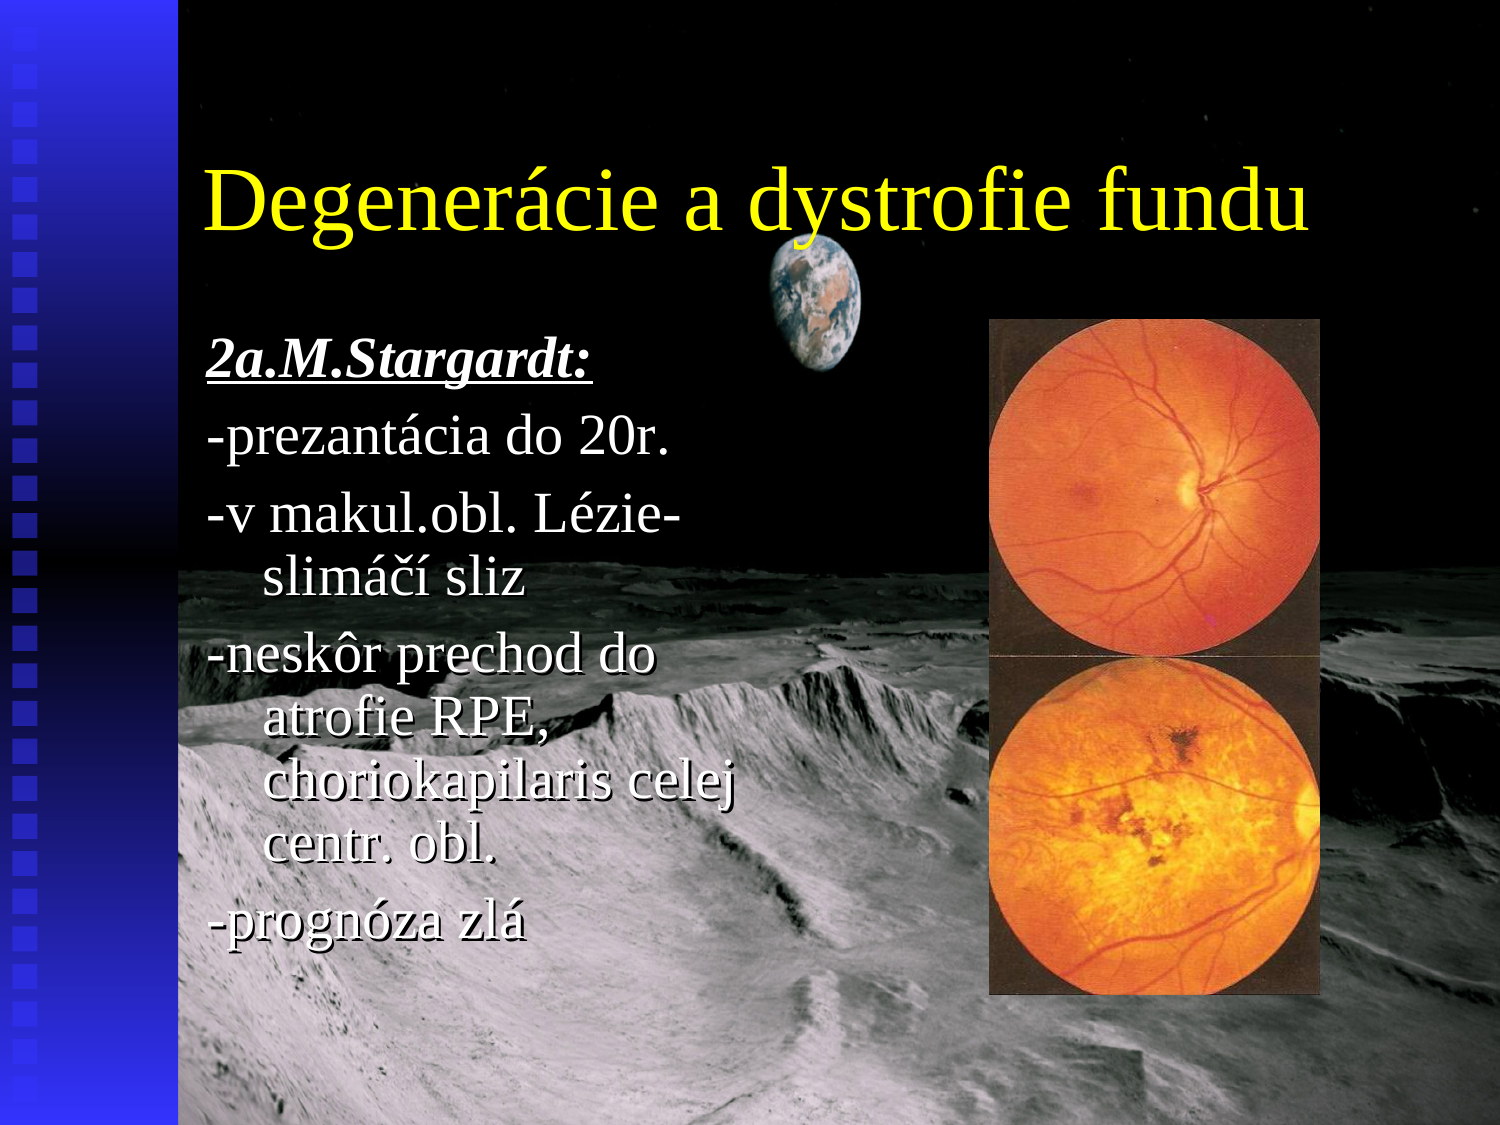

# Degenerácie a dystrofie fundu
2a.M.Stargardt:
-prezantácia do 20r.
-v makul.obl. Lézie- slimáčí sliz
-neskôr prechod do atrofie RPE, choriokapilaris celej centr. obl.
-prognóza zlá